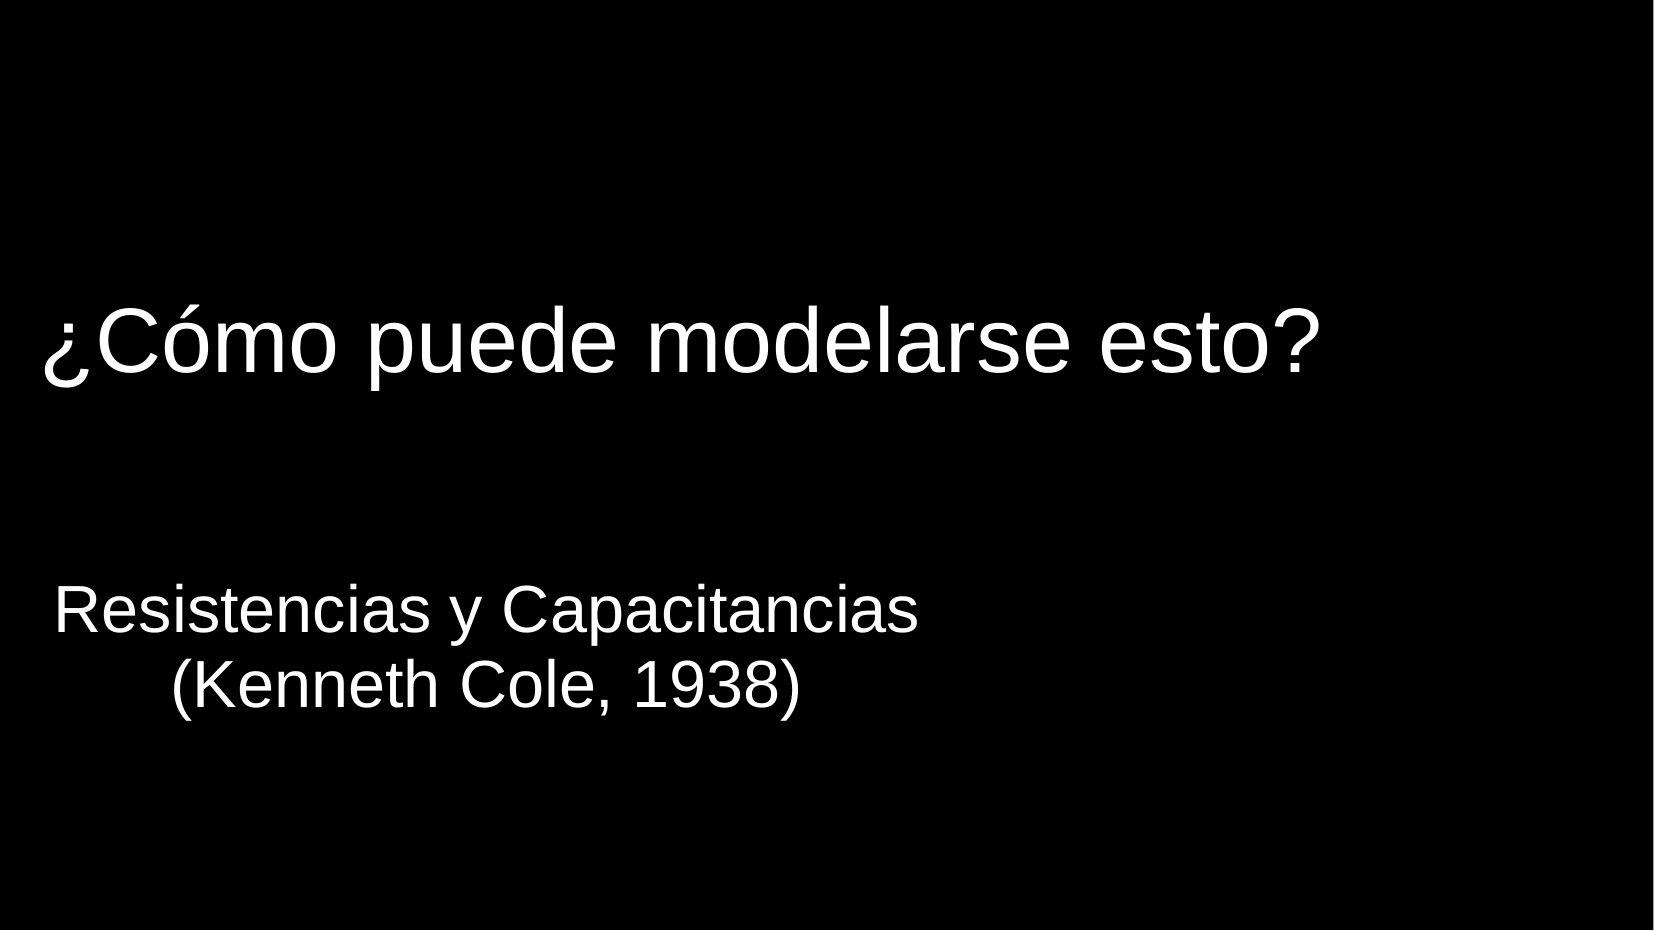

# ¿Cómo puede modelarse esto?
Resistencias y Capacitancias (Kenneth Cole, 1938)